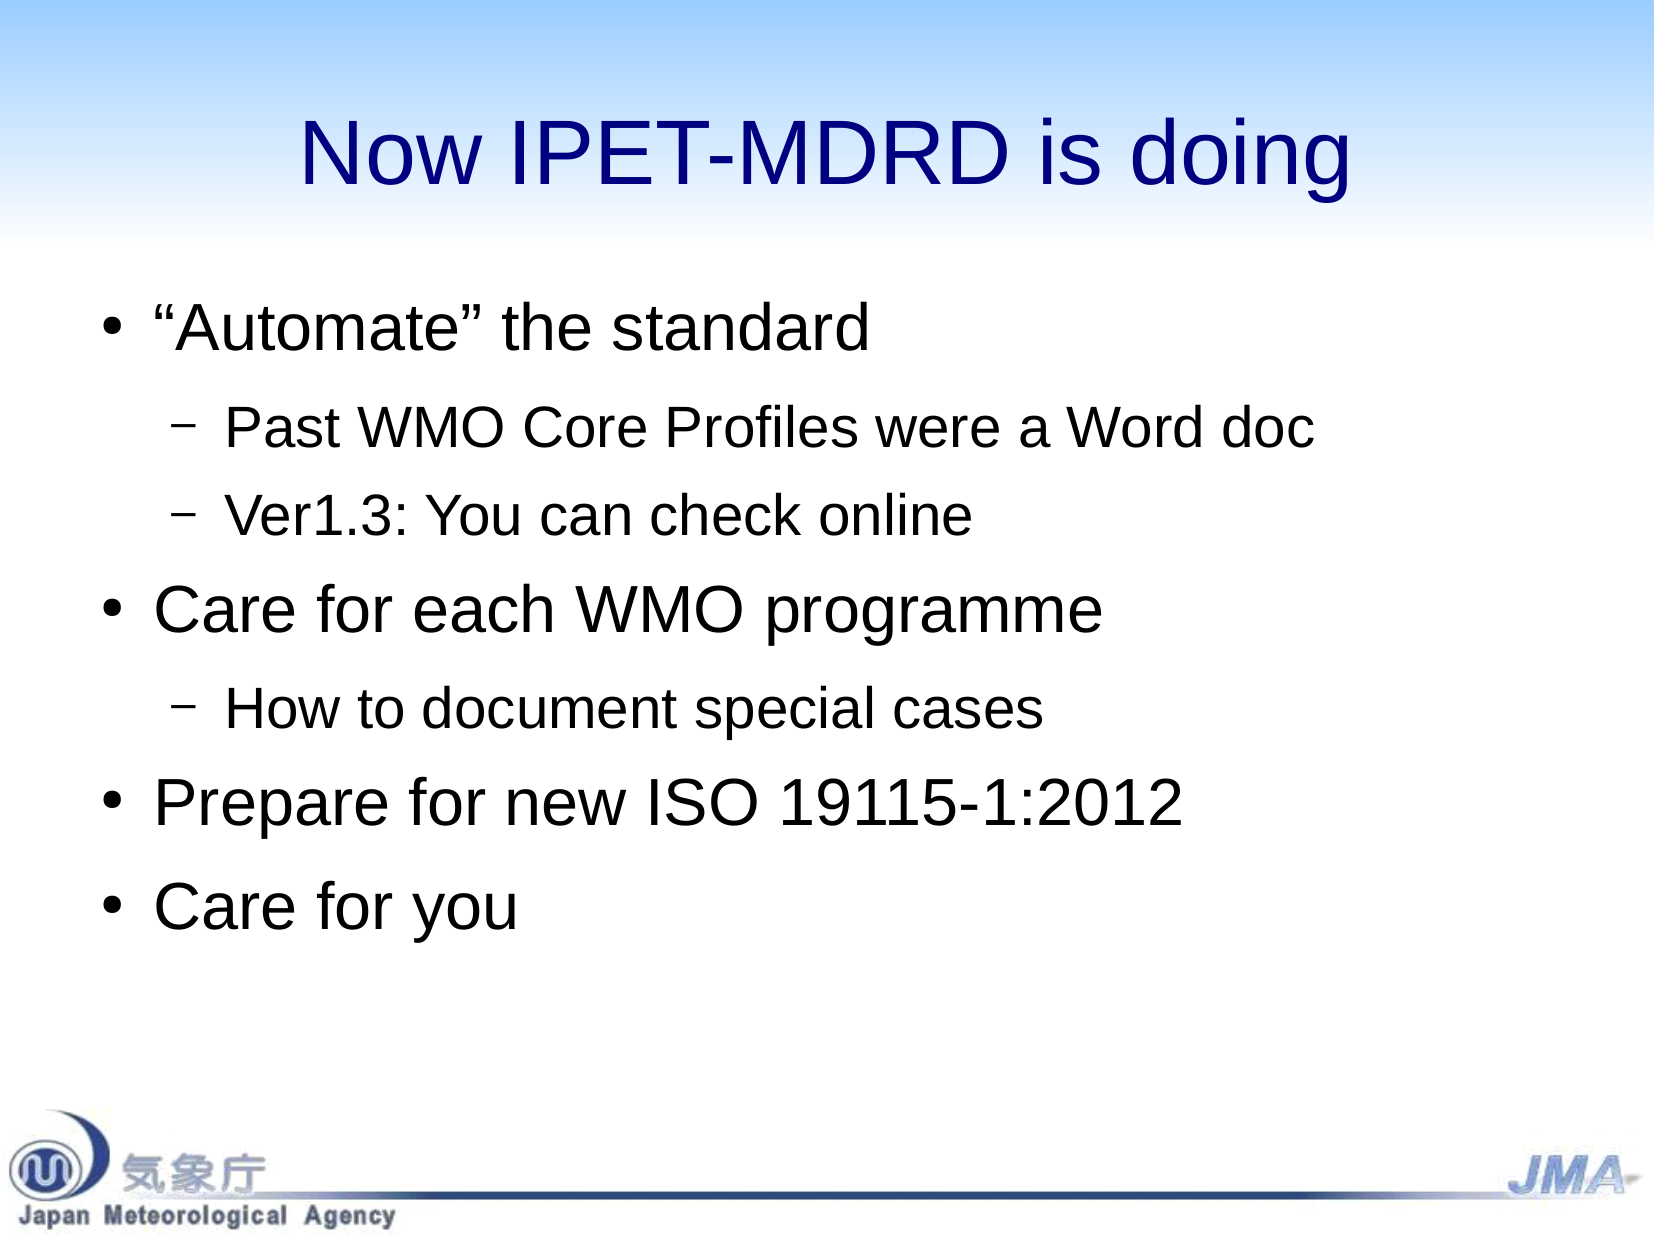

# Now IPET-MDRD is doing
“Automate” the standard
Past WMO Core Profiles were a Word doc
Ver1.3: You can check online
Care for each WMO programme
How to document special cases
Prepare for new ISO 19115-1:2012
Care for you